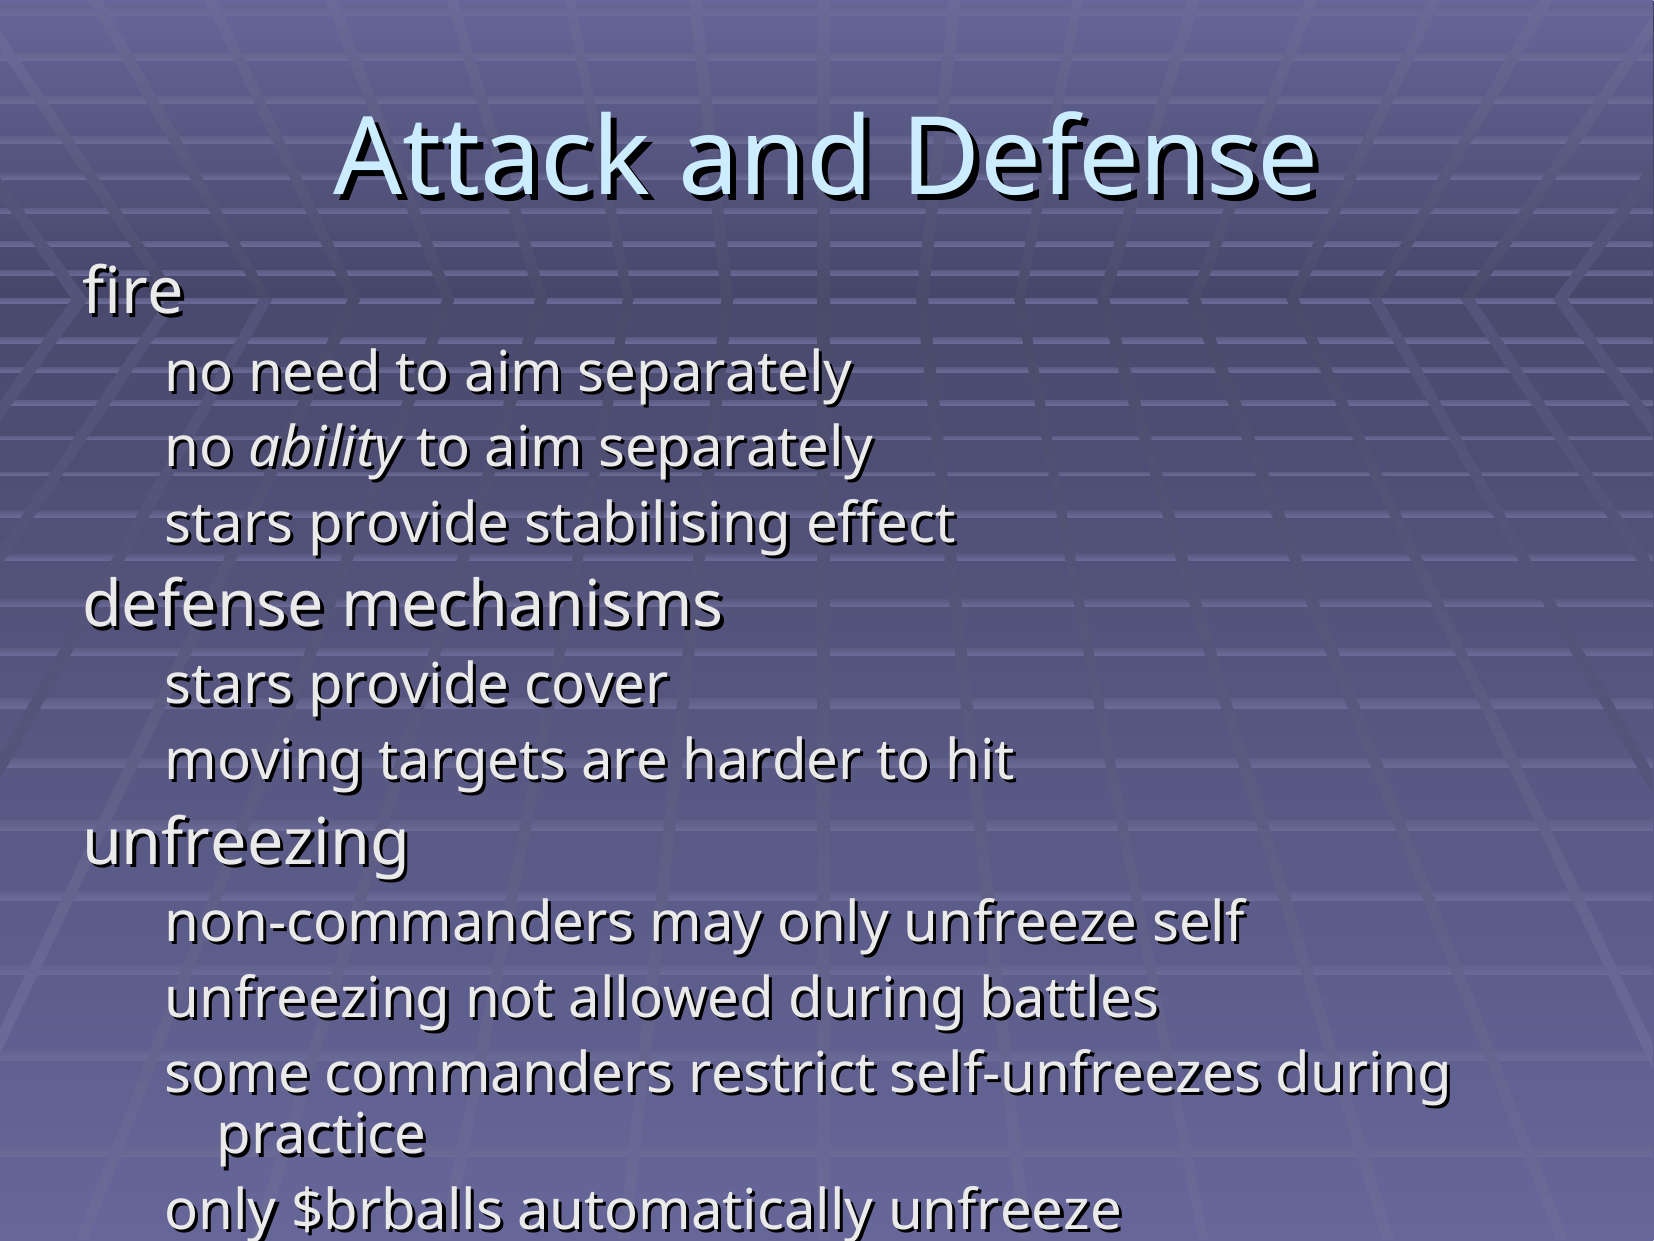

# Attack and Defense
fire
no need to aim separately
no ability to aim separately
stars provide stabilising effect
defense mechanisms
stars provide cover
moving targets are harder to hit
unfreezing
non-commanders may only unfreeze self
unfreezing not allowed during battles
some commanders restrict self-unfreezes during practice
only $brballs automatically unfreeze